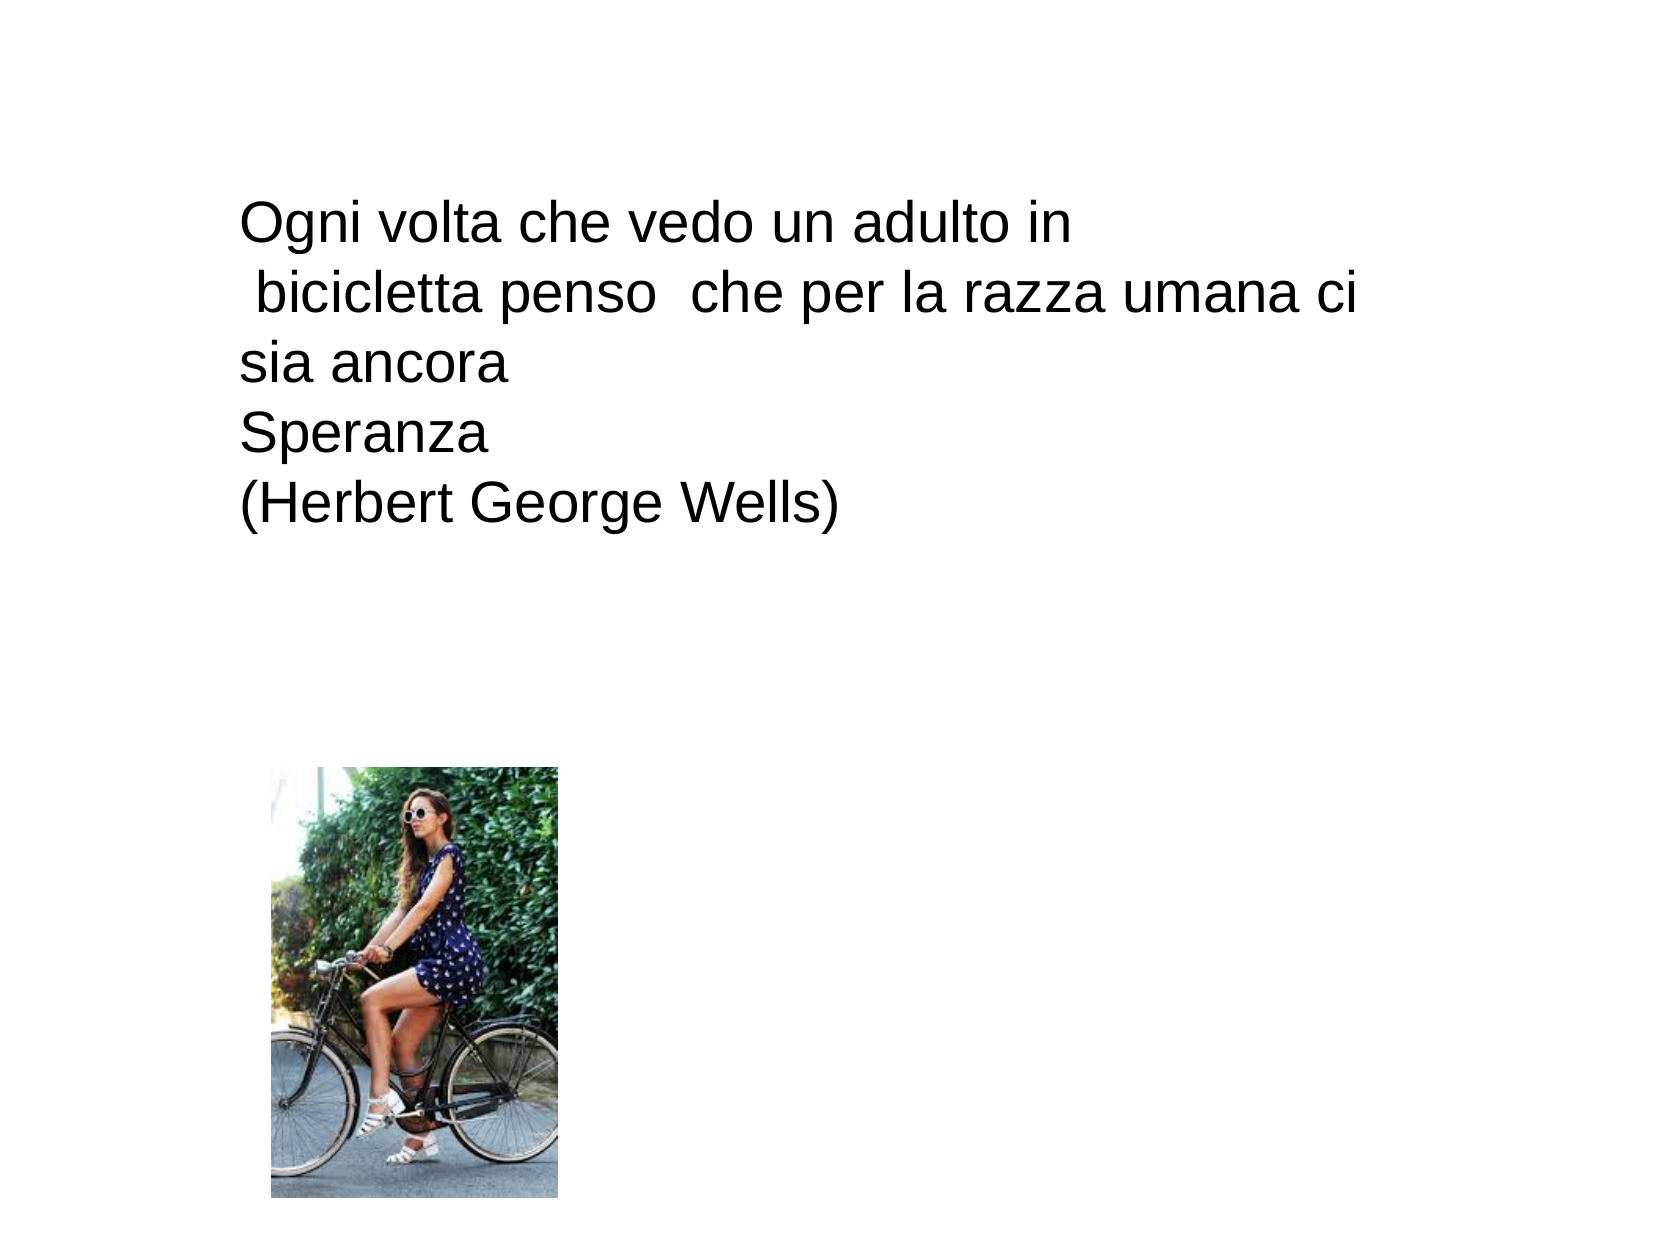

Ogni volta che vedo un adulto in
 bicicletta penso che per la razza umana ci
sia ancora
Speranza
(Herbert George Wells)